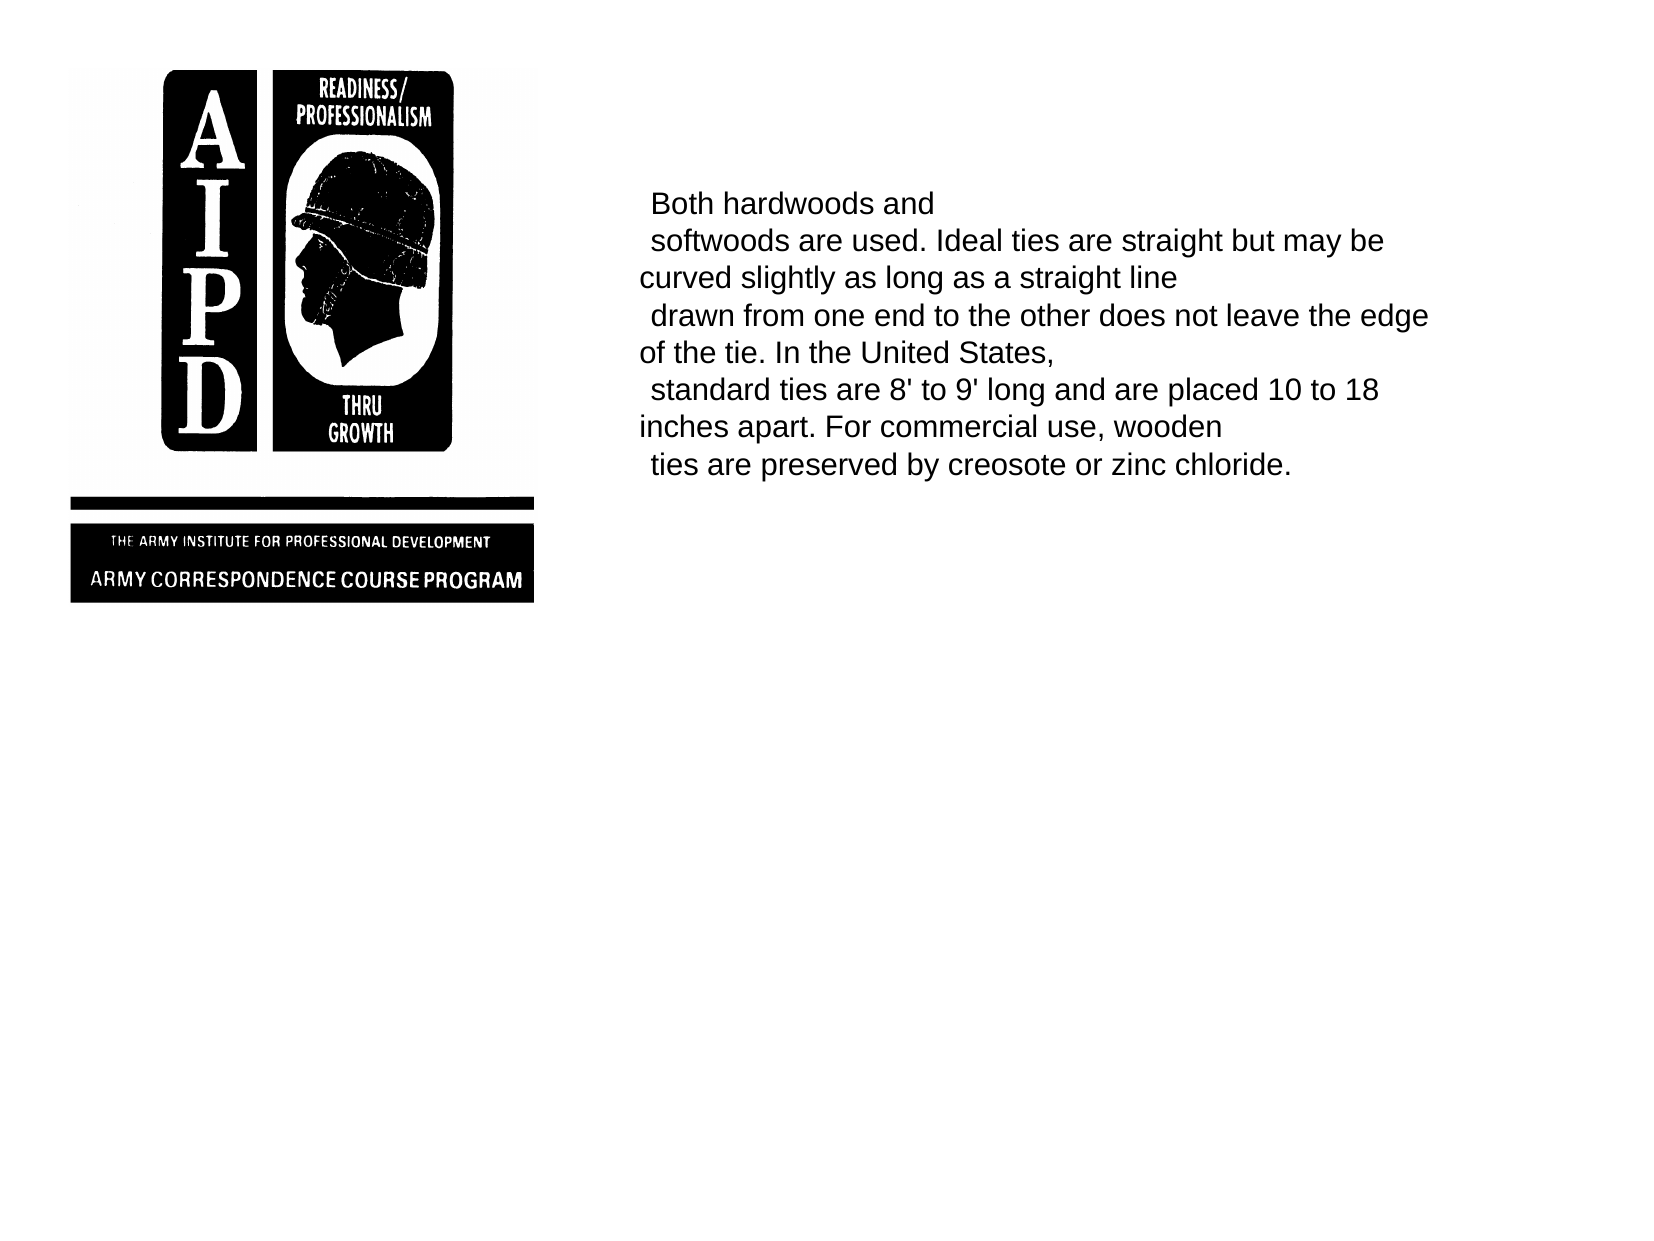

Both hardwoods and
softwoods are used. Ideal ties are straight but may be curved slightly as long as a straight line
drawn from one end to the other does not leave the edge of the tie. In the United States,
standard ties are 8' to 9' long and are placed 10 to 18 inches apart. For commercial use, wooden
ties are preserved by creosote or zinc chloride.